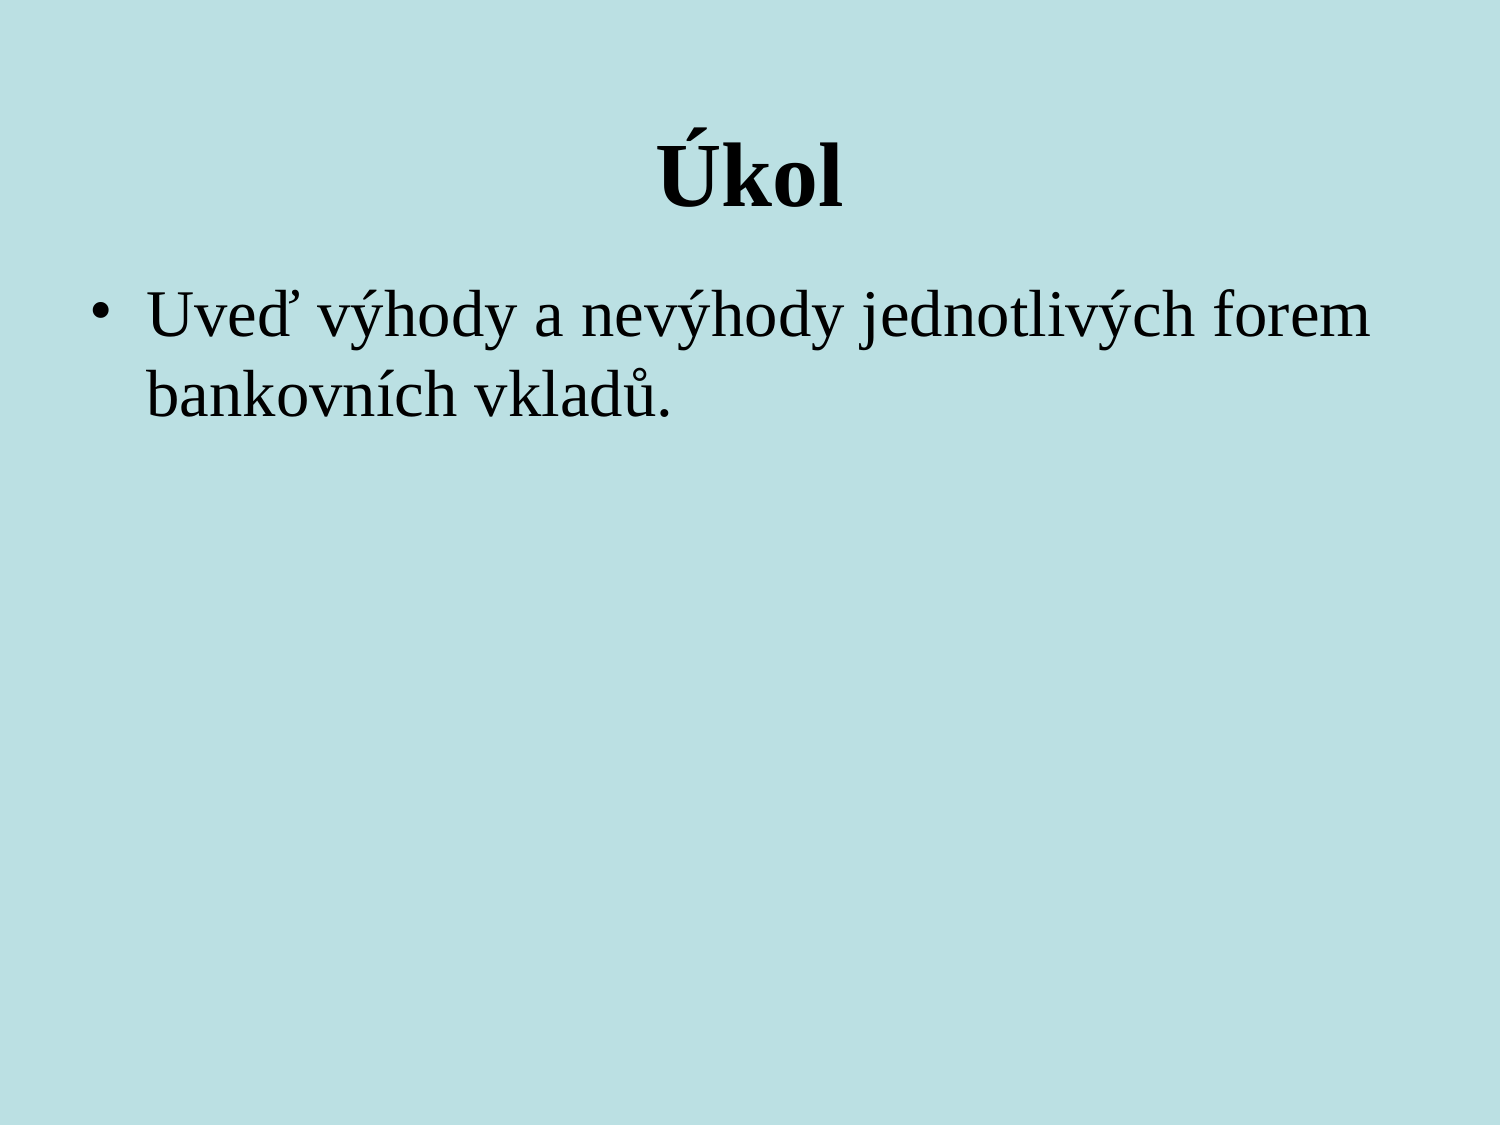

# Úkol
Uveď výhody a nevýhody jednotlivých forem bankovních vkladů.